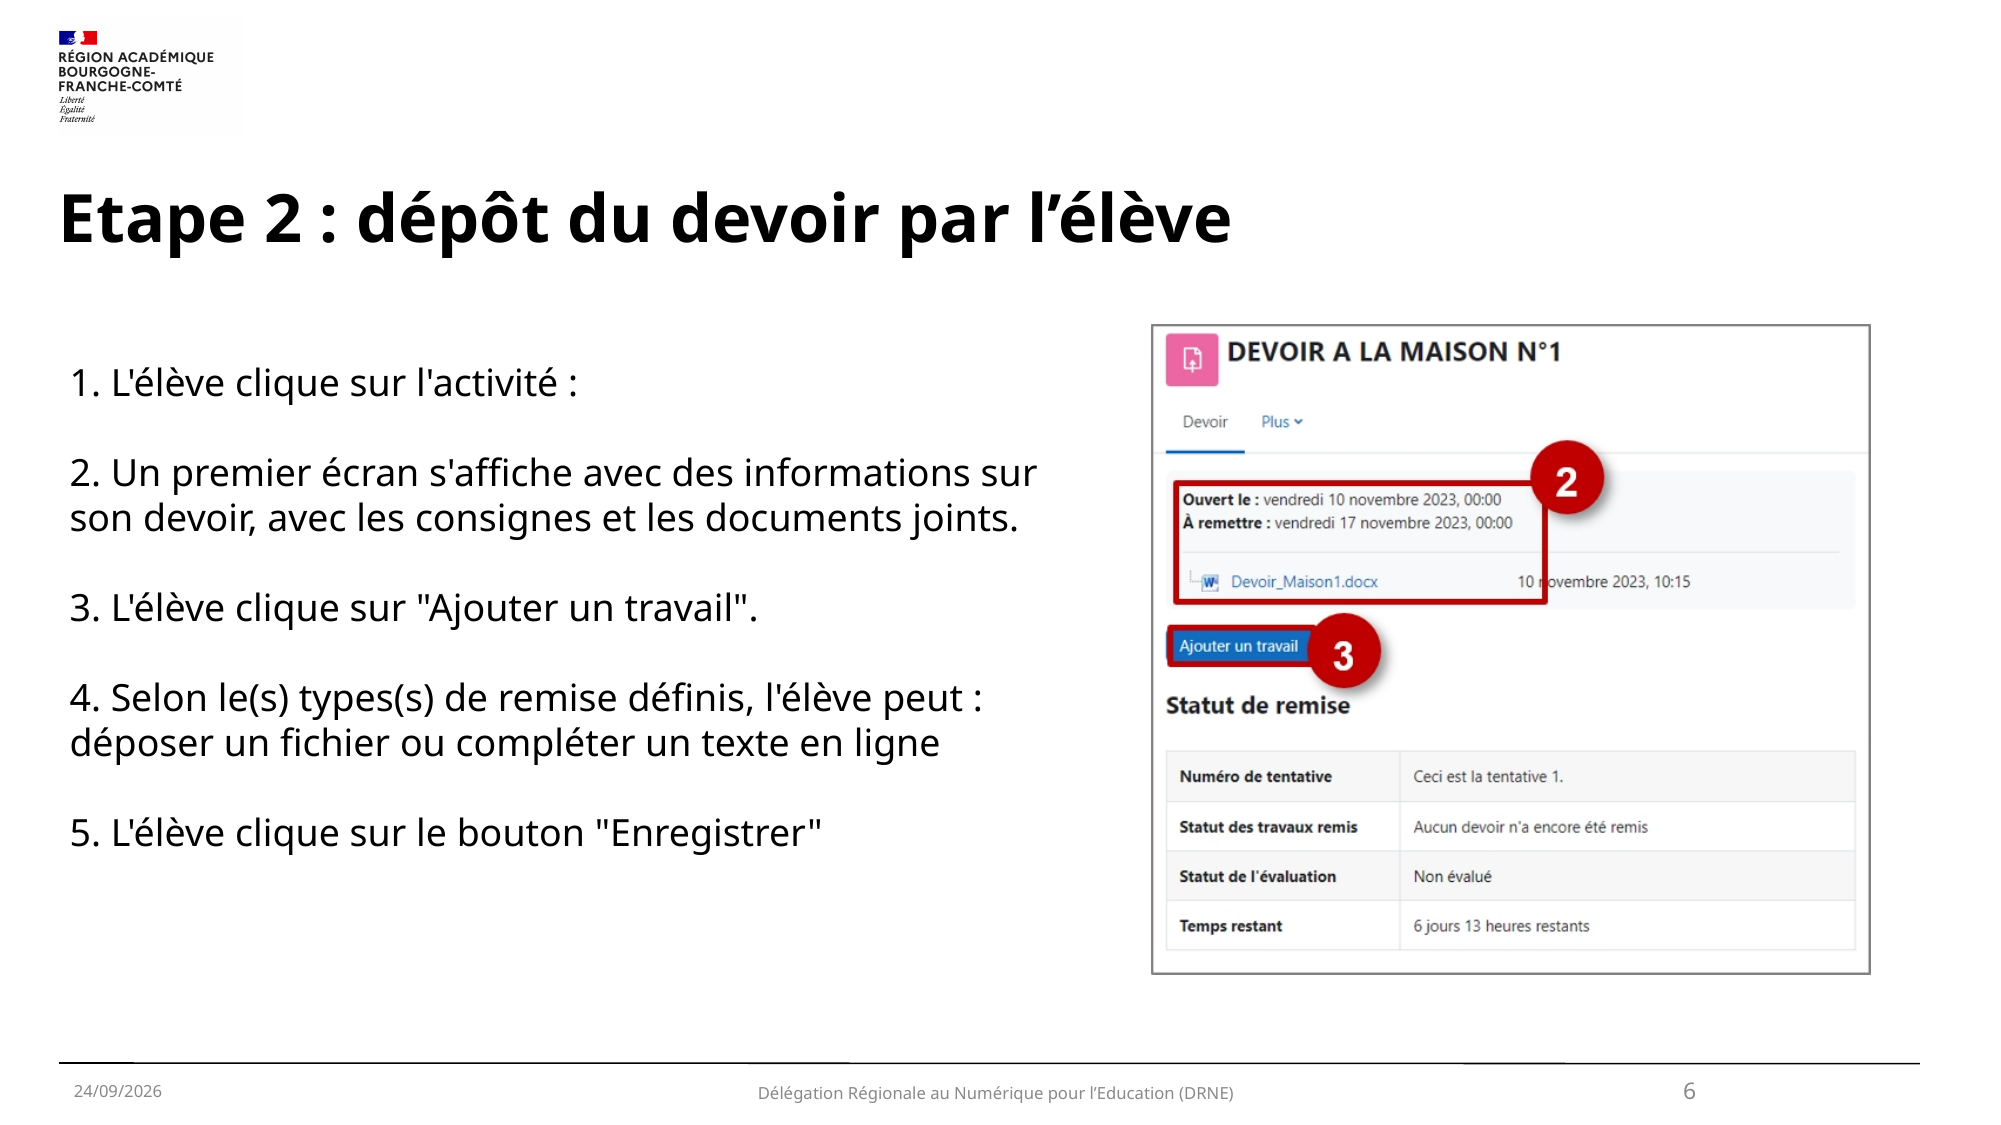

# Etape 2 : dépôt du devoir par l’élève
1. L'élève clique sur l'activité :
2. Un premier écran s'affiche avec des informations sur son devoir, avec les consignes et les documents joints.
3. L'élève clique sur "Ajouter un travail".
4. Selon le(s) types(s) de remise définis, l'élève peut : déposer un fichier ou compléter un texte en ligne
5. L'élève clique sur le bouton "Enregistrer"
Délégation Régionale au Numérique pour l’Education (DRNE)